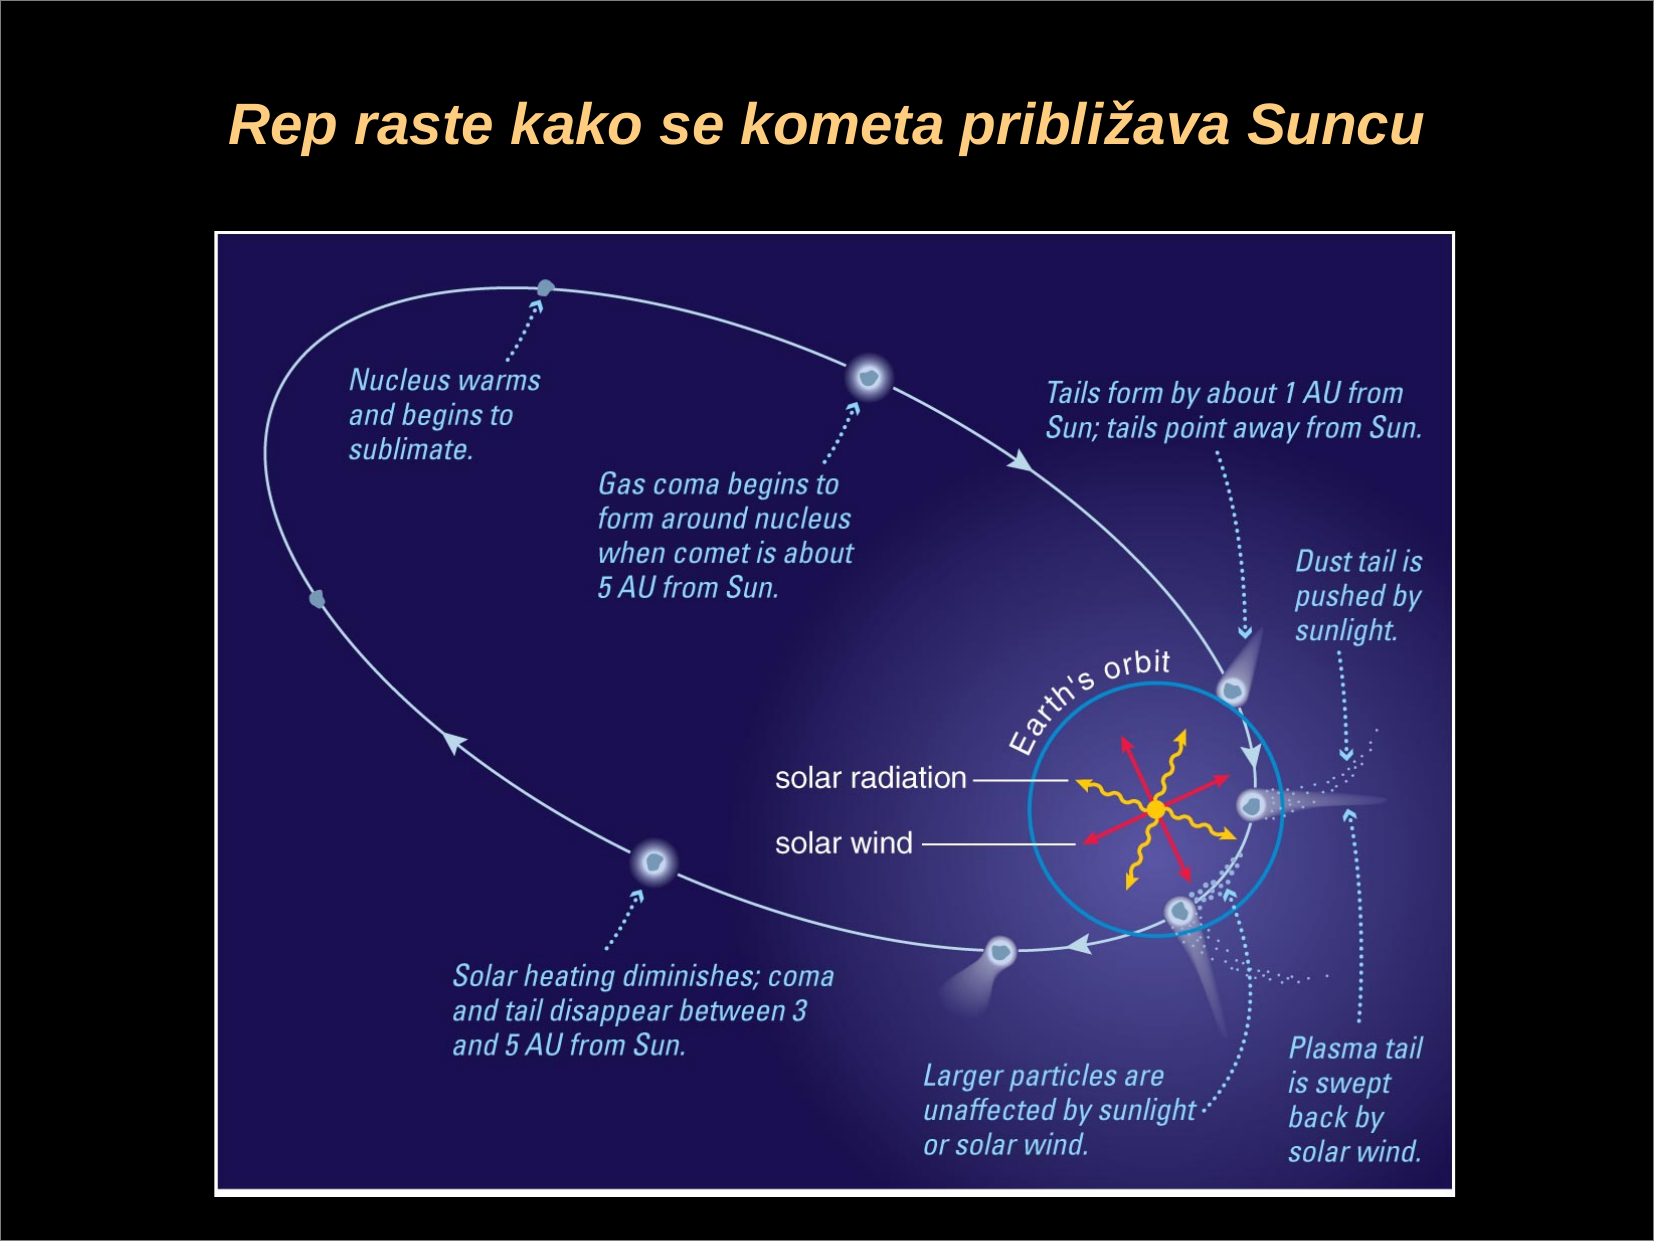

Rep raste kako se kometa približava Suncu